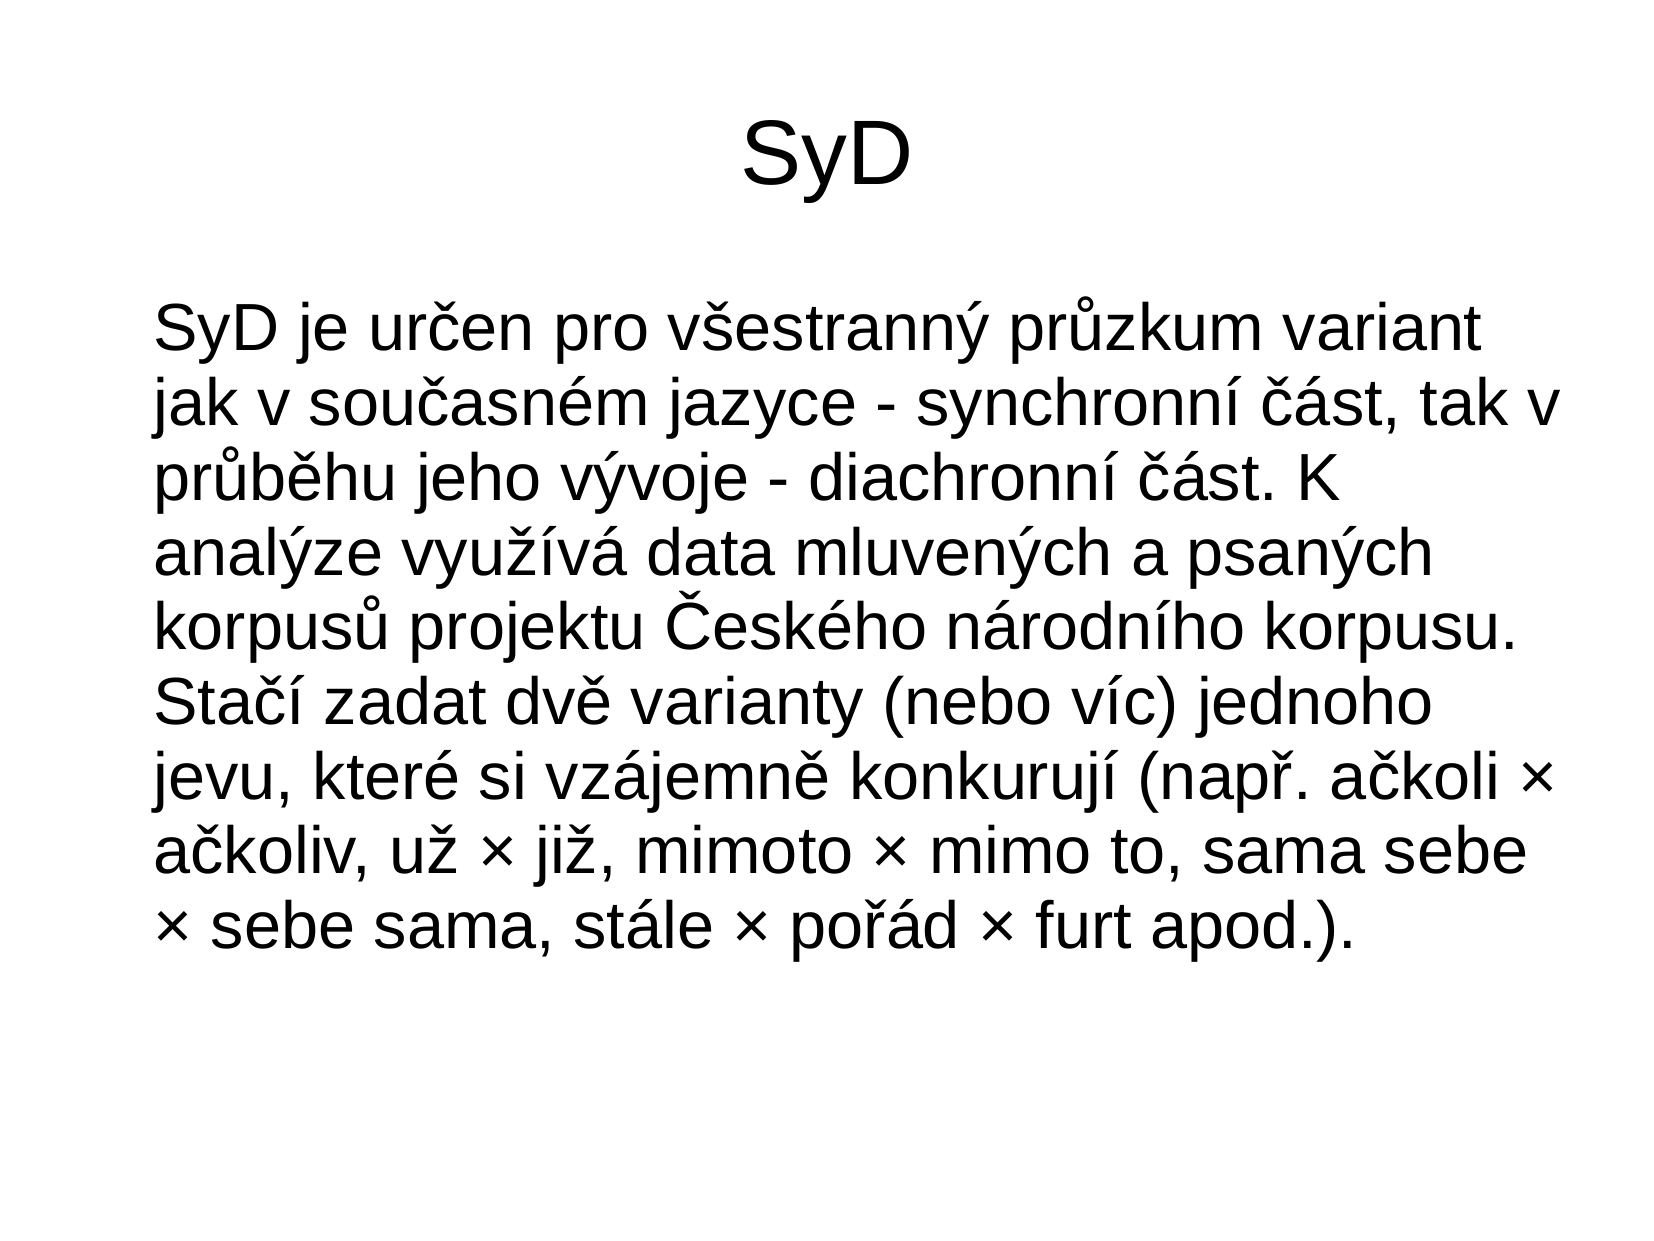

# SyD
SyD je určen pro všestranný průzkum variant jak v současném jazyce - synchronní část, tak v průběhu jeho vývoje - diachronní část. K analýze využívá data mluvených a psaných korpusů projektu Českého národního korpusu. Stačí zadat dvě varianty (nebo víc) jednoho jevu, které si vzájemně konkurují (např. ačkoli × ačkoliv, už × již, mimoto × mimo to, sama sebe × sebe sama, stále × pořád × furt apod.).